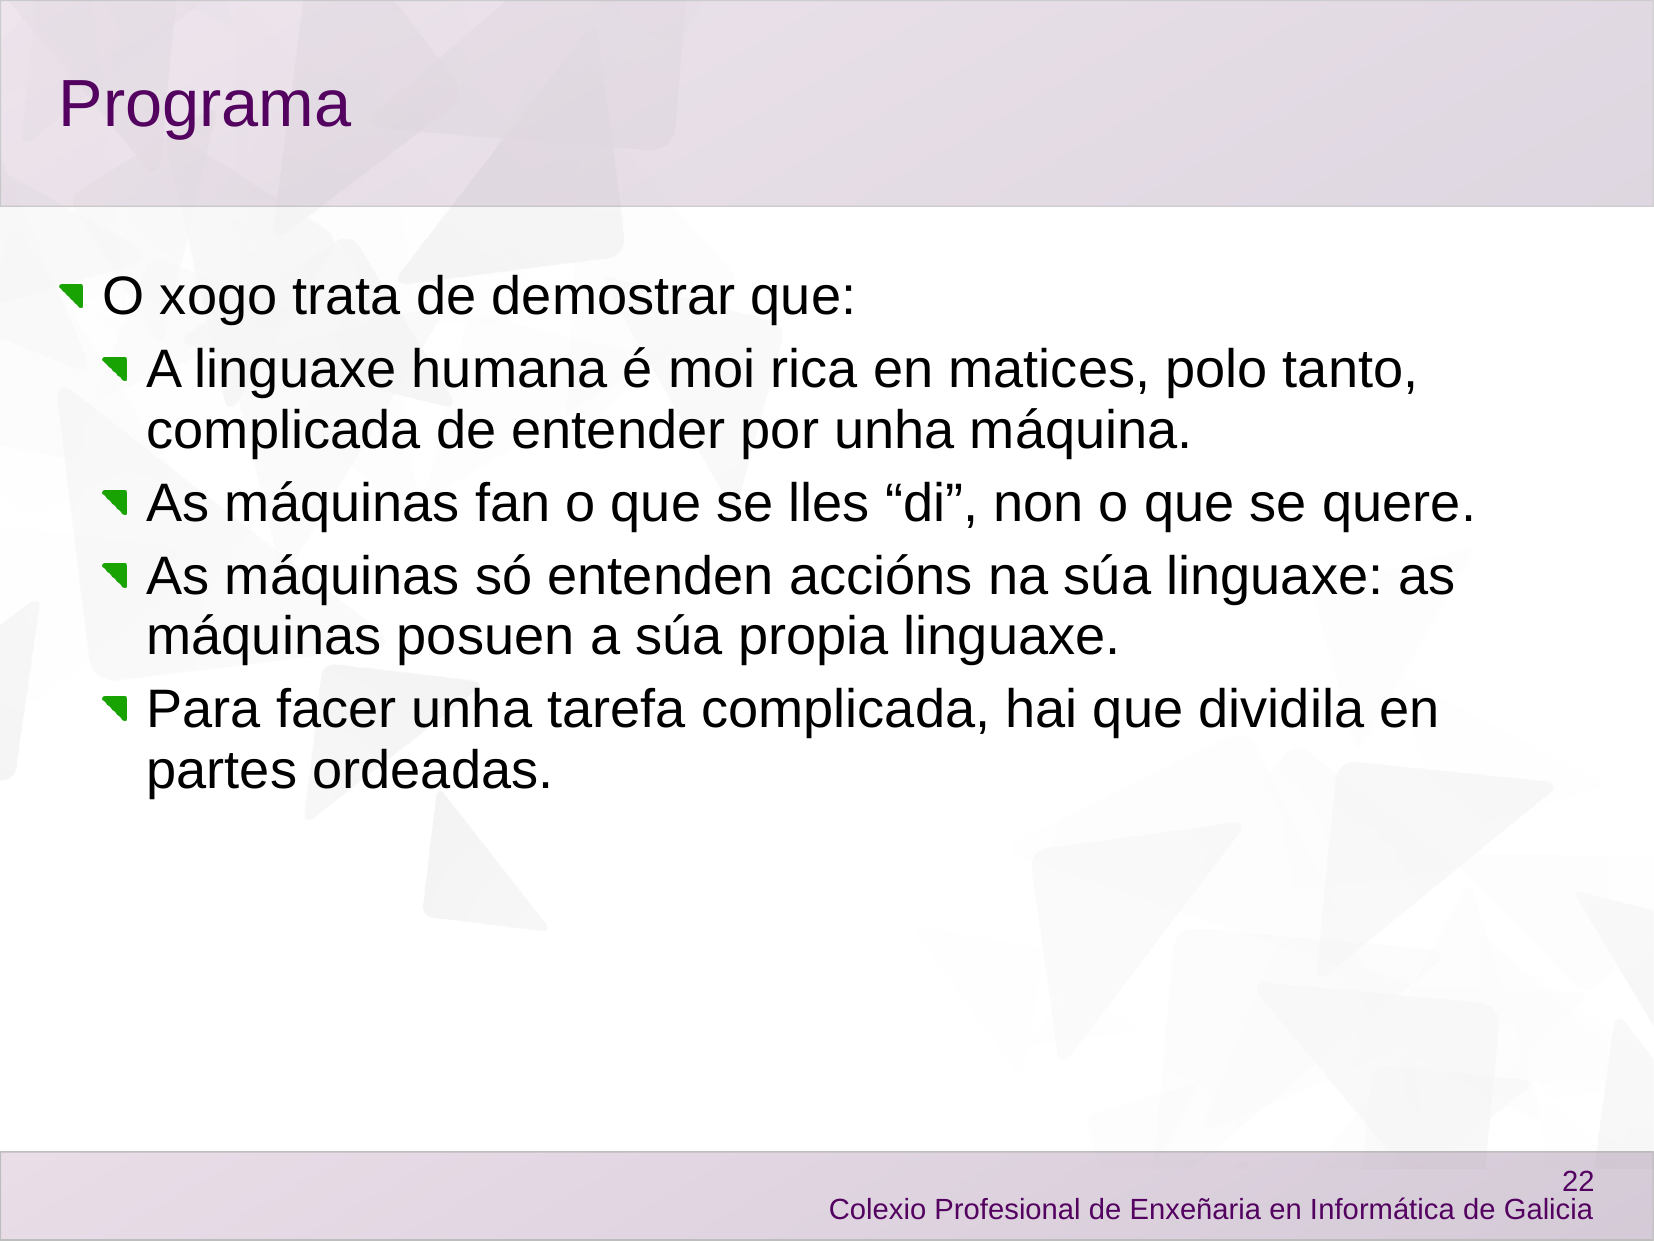

# Programa
O xogo trata de demostrar que:
A linguaxe humana é moi rica en matices, polo tanto, complicada de entender por unha máquina.
As máquinas fan o que se lles “di”, non o que se quere.
As máquinas só entenden accións na súa linguaxe: as máquinas posuen a súa propia linguaxe.
Para facer unha tarefa complicada, hai que dividila en partes ordeadas.
22
Colexio Profesional de Enxeñaria en Informática de Galicia